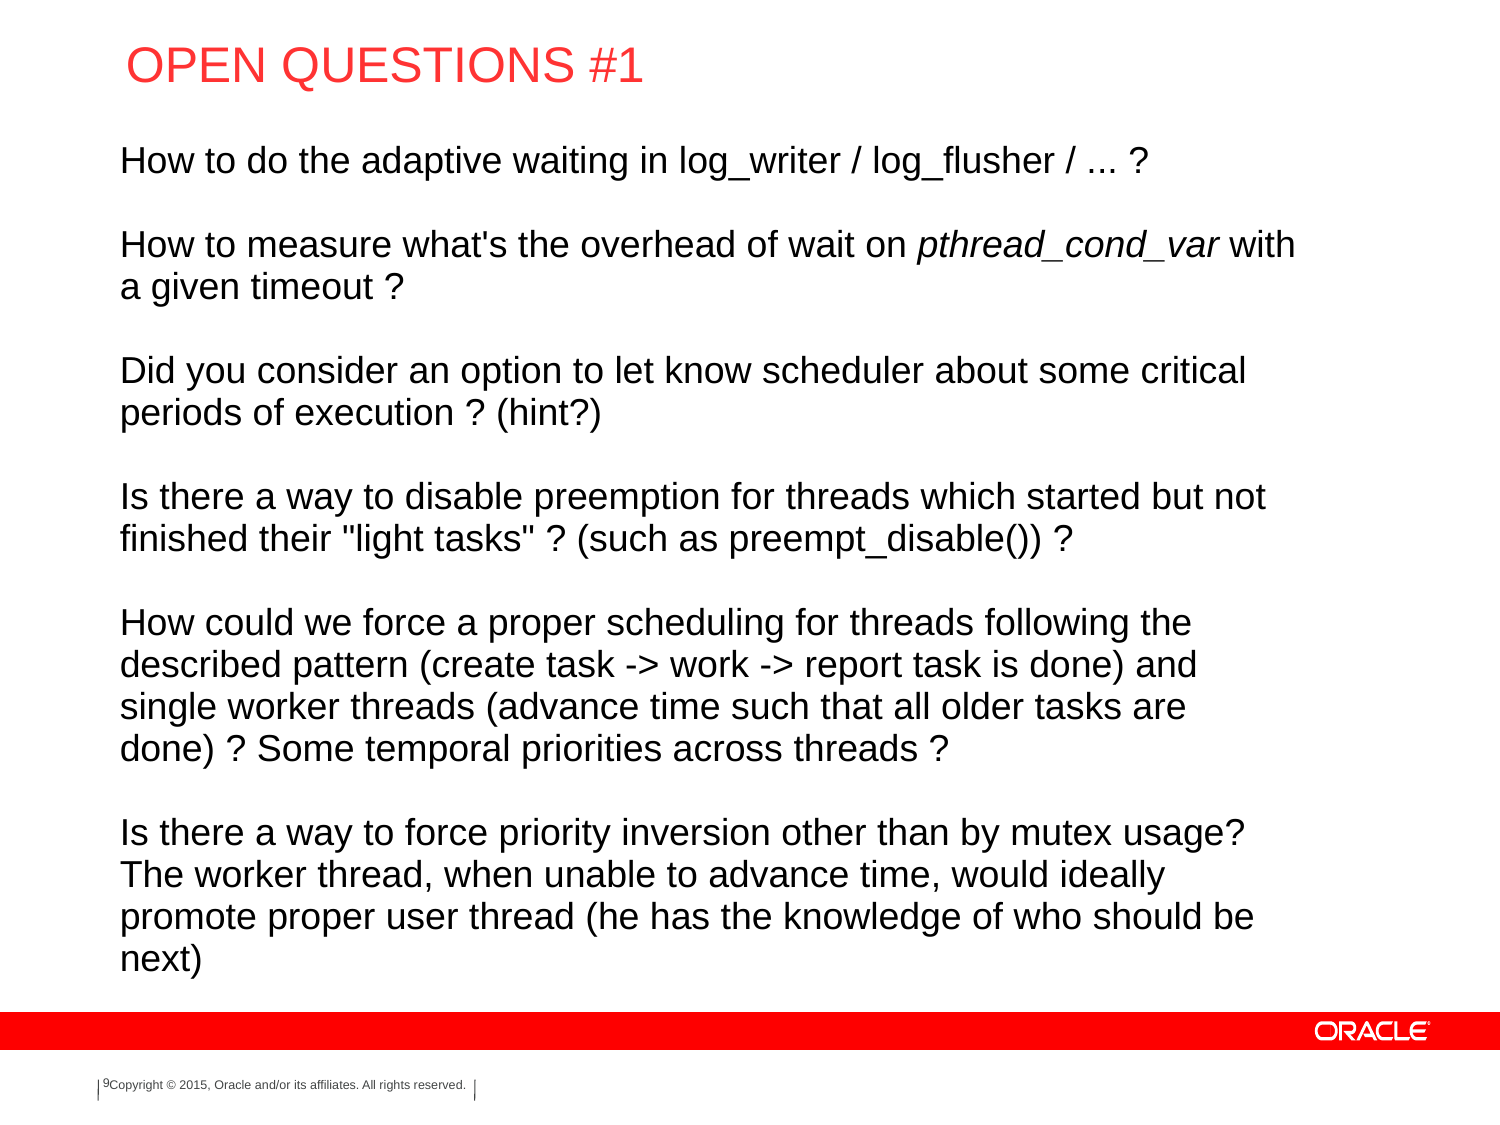

OPEN QUESTIONS #1
How to do the adaptive waiting in log_writer / log_flusher / ... ?
How to measure what's the overhead of wait on pthread_cond_var with a given timeout ?
Did you consider an option to let know scheduler about some critical periods of execution ? (hint?)
Is there a way to disable preemption for threads which started but not finished their "light tasks" ? (such as preempt_disable()) ?
How could we force a proper scheduling for threads following the described pattern (create task -> work -> report task is done) and single worker threads (advance time such that all older tasks are done) ? Some temporal priorities across threads ?
Is there a way to force priority inversion other than by mutex usage? The worker thread, when unable to advance time, would ideally promote proper user thread (he has the knowledge of who should be next)